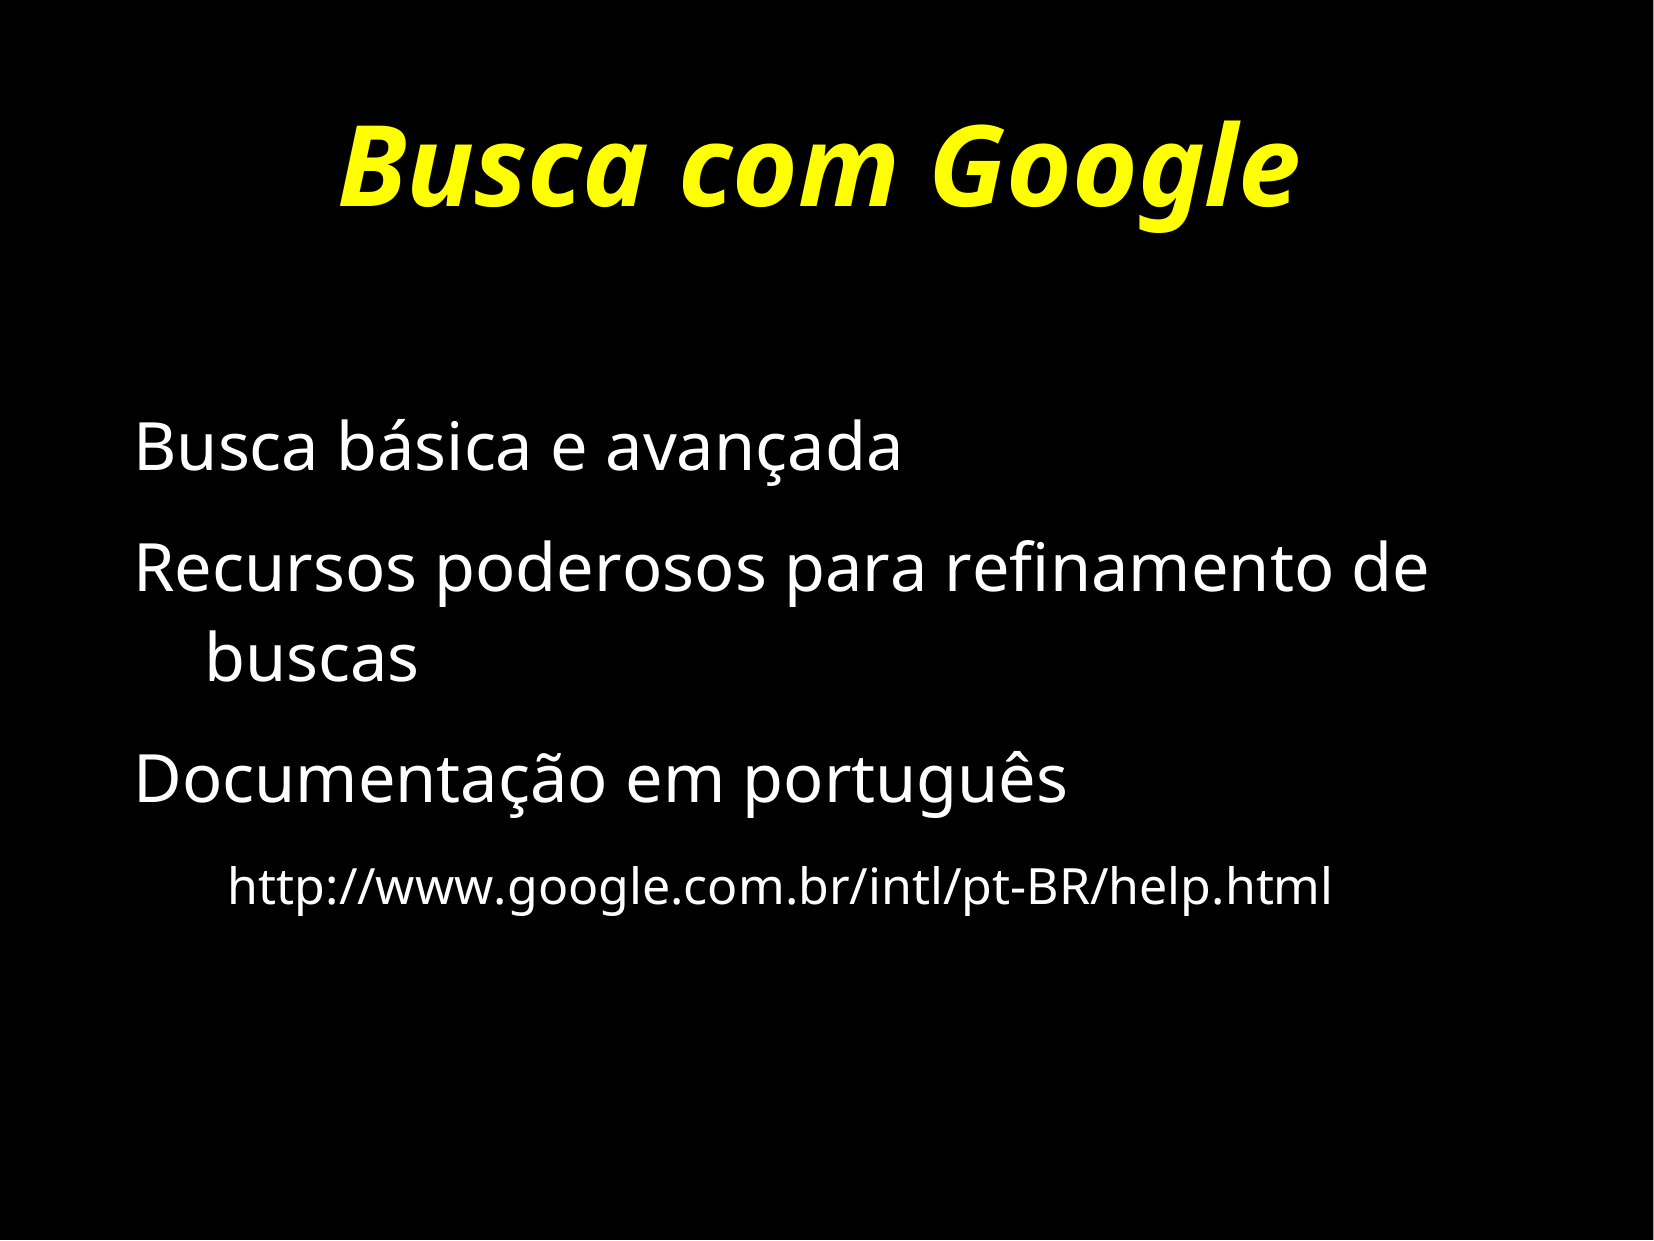

# Busca com Google
Busca básica e avançada
Recursos poderosos para refinamento de buscas
Documentação em português
http://www.google.com.br/intl/pt-BR/help.html